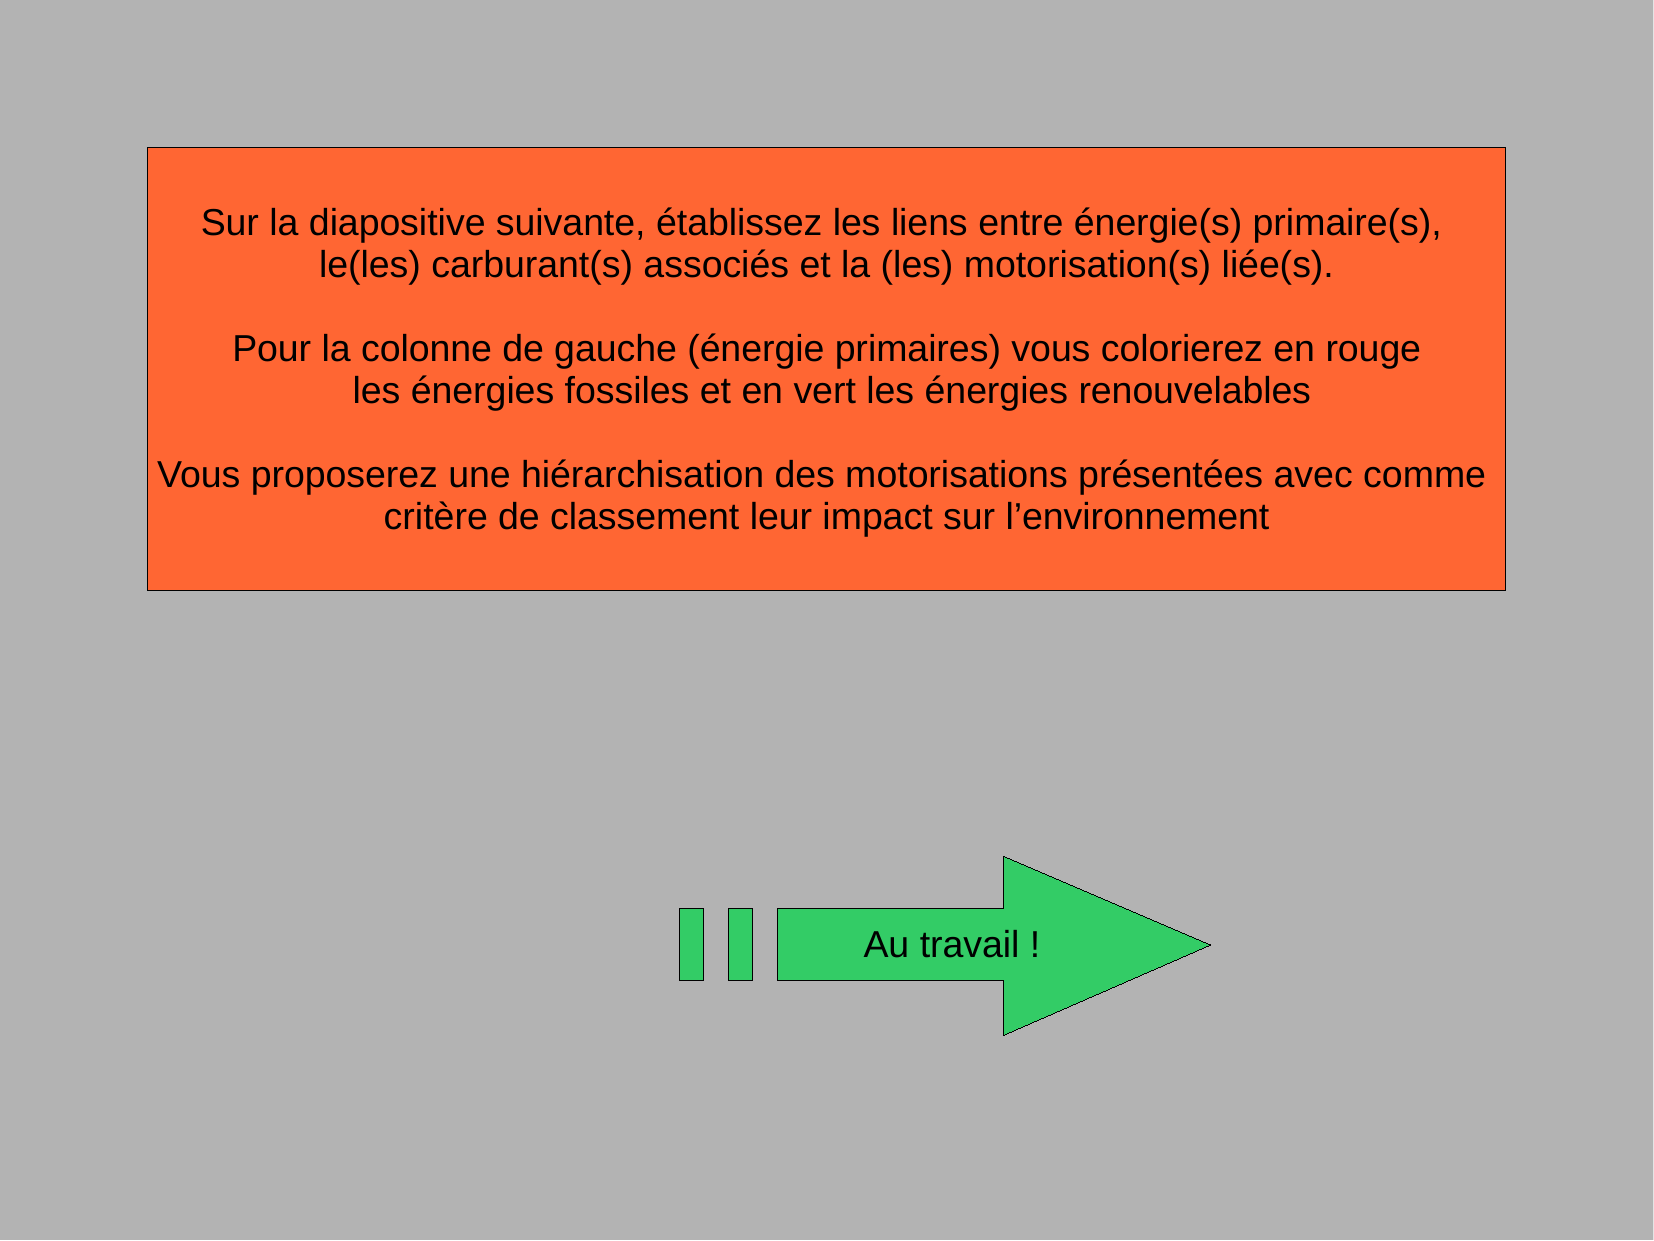

Sur la diapositive suivante, établissez les liens entre énergie(s) primaire(s),
le(les) carburant(s) associés et la (les) motorisation(s) liée(s).
Pour la colonne de gauche (énergie primaires) vous colorierez en rouge
 les énergies fossiles et en vert les énergies renouvelables
Vous proposerez une hiérarchisation des motorisations présentées avec comme
critère de classement leur impact sur l’environnement
Au travail !